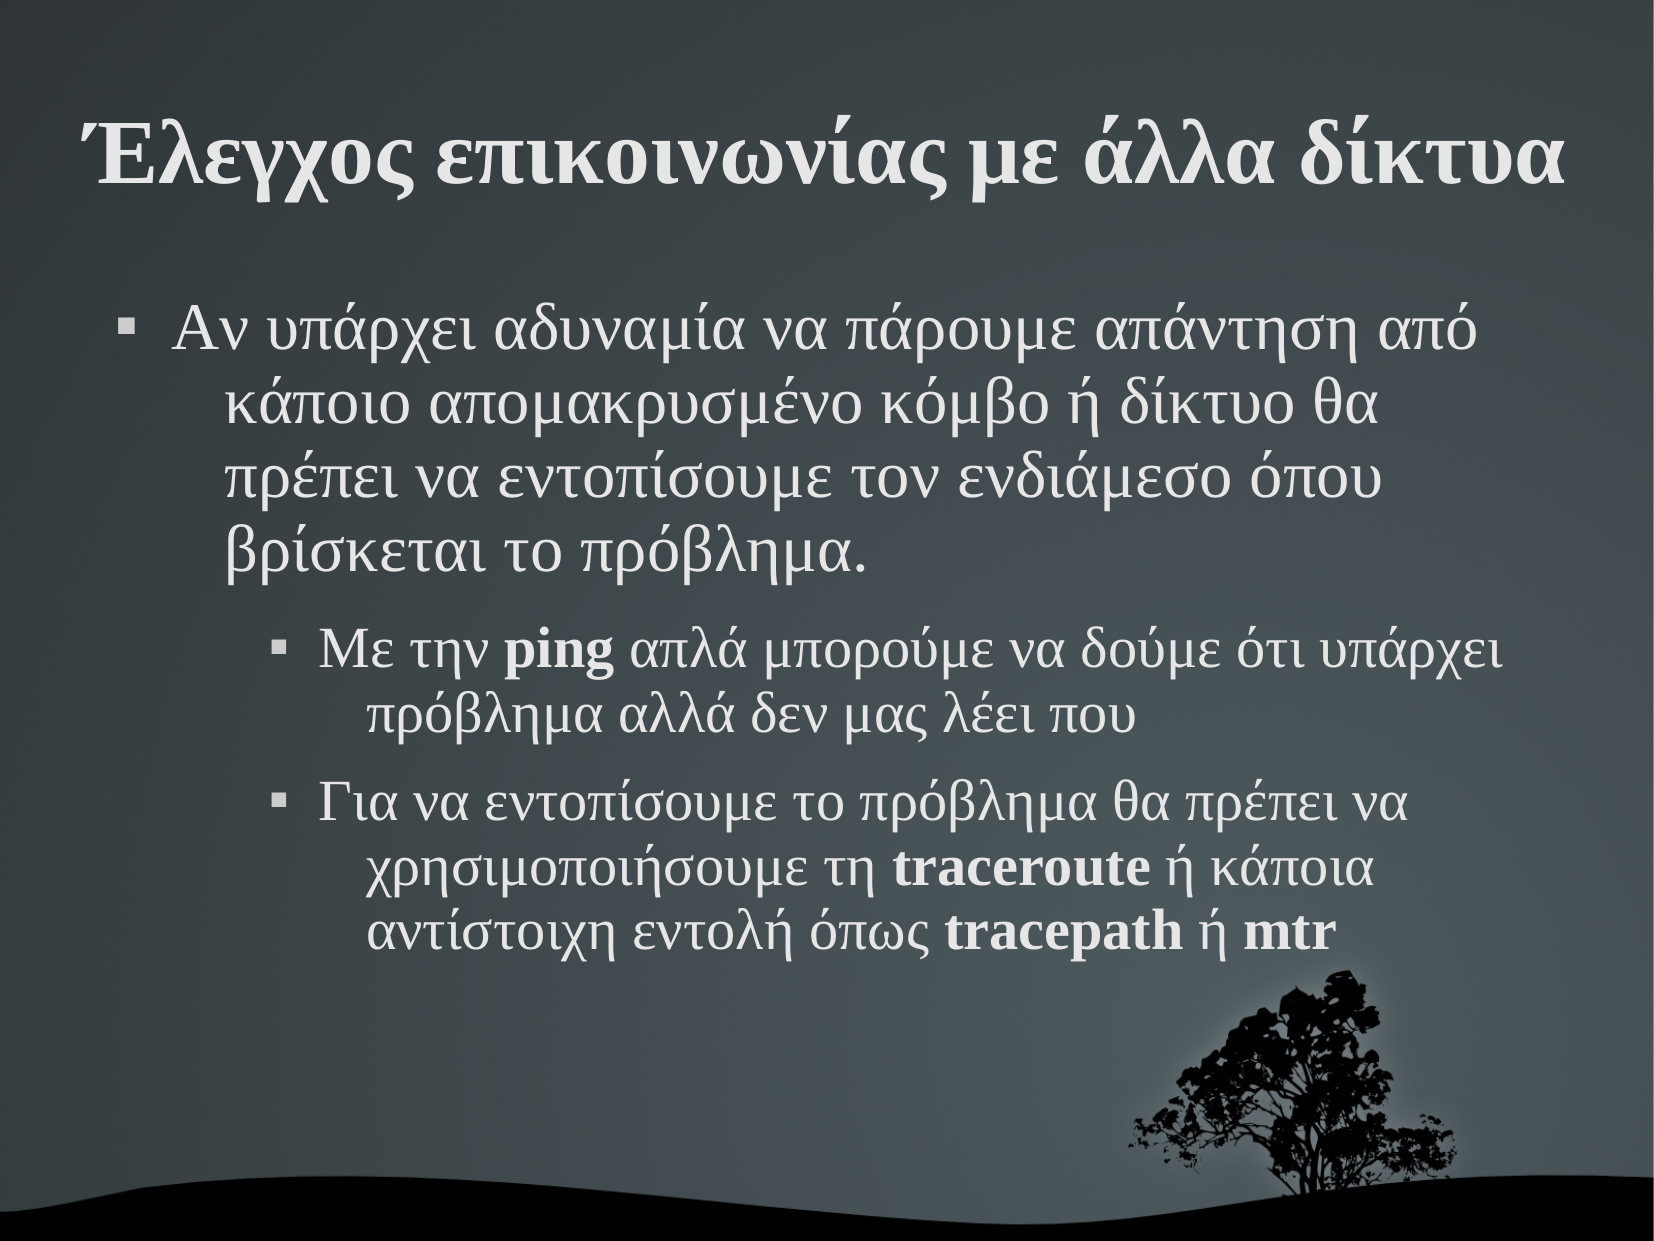

# Έλεγχος επικοινωνίας με άλλα δίκτυα
Αν υπάρχει αδυναμία να πάρουμε απάντηση από κάποιο απομακρυσμένο κόμβο ή δίκτυο θα πρέπει να εντοπίσουμε τον ενδιάμεσο όπου βρίσκεται το πρόβλημα.
Με την ping απλά μπορούμε να δούμε ότι υπάρχει πρόβλημα αλλά δεν μας λέει που
Για να εντοπίσουμε το πρόβλημα θα πρέπει να χρησιμοποιήσουμε τη traceroute ή κάποια αντίστοιχη εντολή όπως tracepath ή mtr